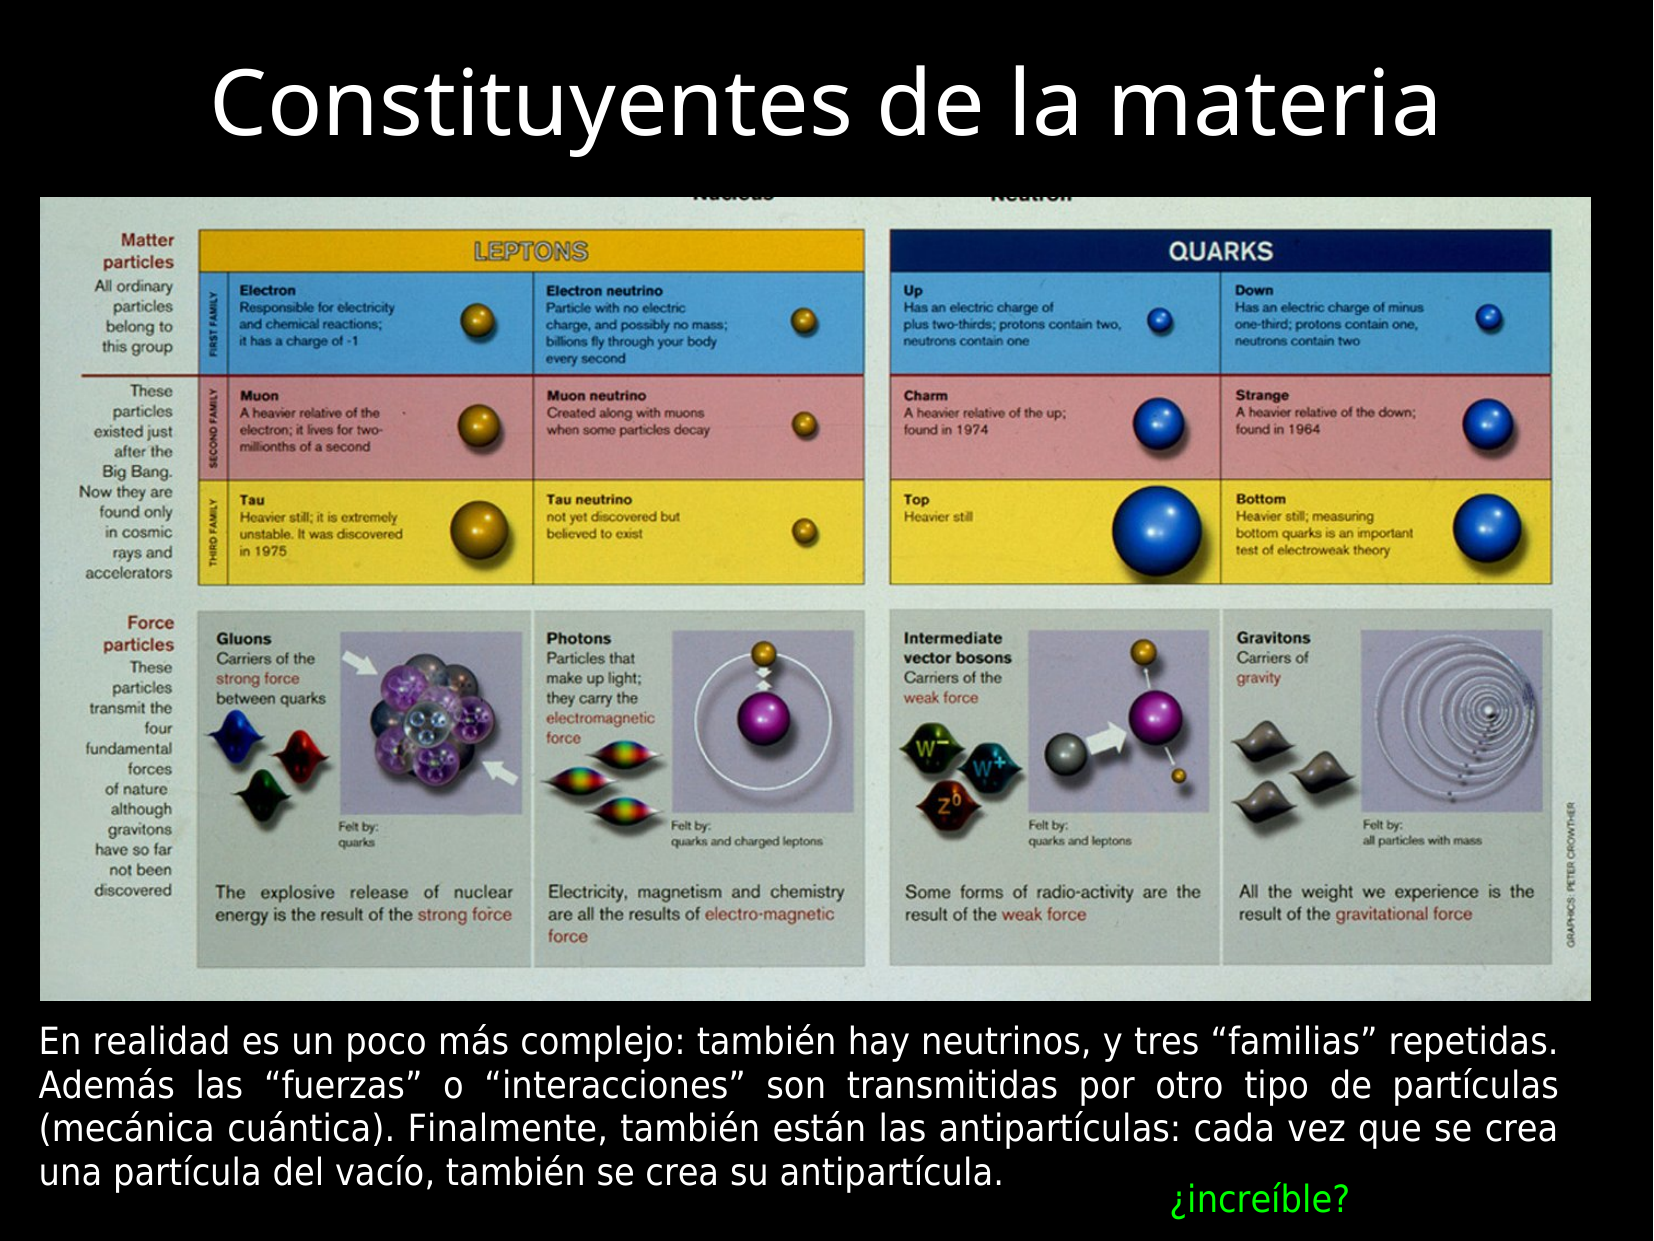

# Constituyentes de la materia
En realidad es un poco más complejo: también hay neutrinos, y tres “familias” repetidas. Además las “fuerzas” o “interacciones” son transmitidas por otro tipo de partículas (mecánica cuántica). Finalmente, también están las antipartículas: cada vez que se crea una partícula del vacío, también se crea su antipartícula.
¿increíble?